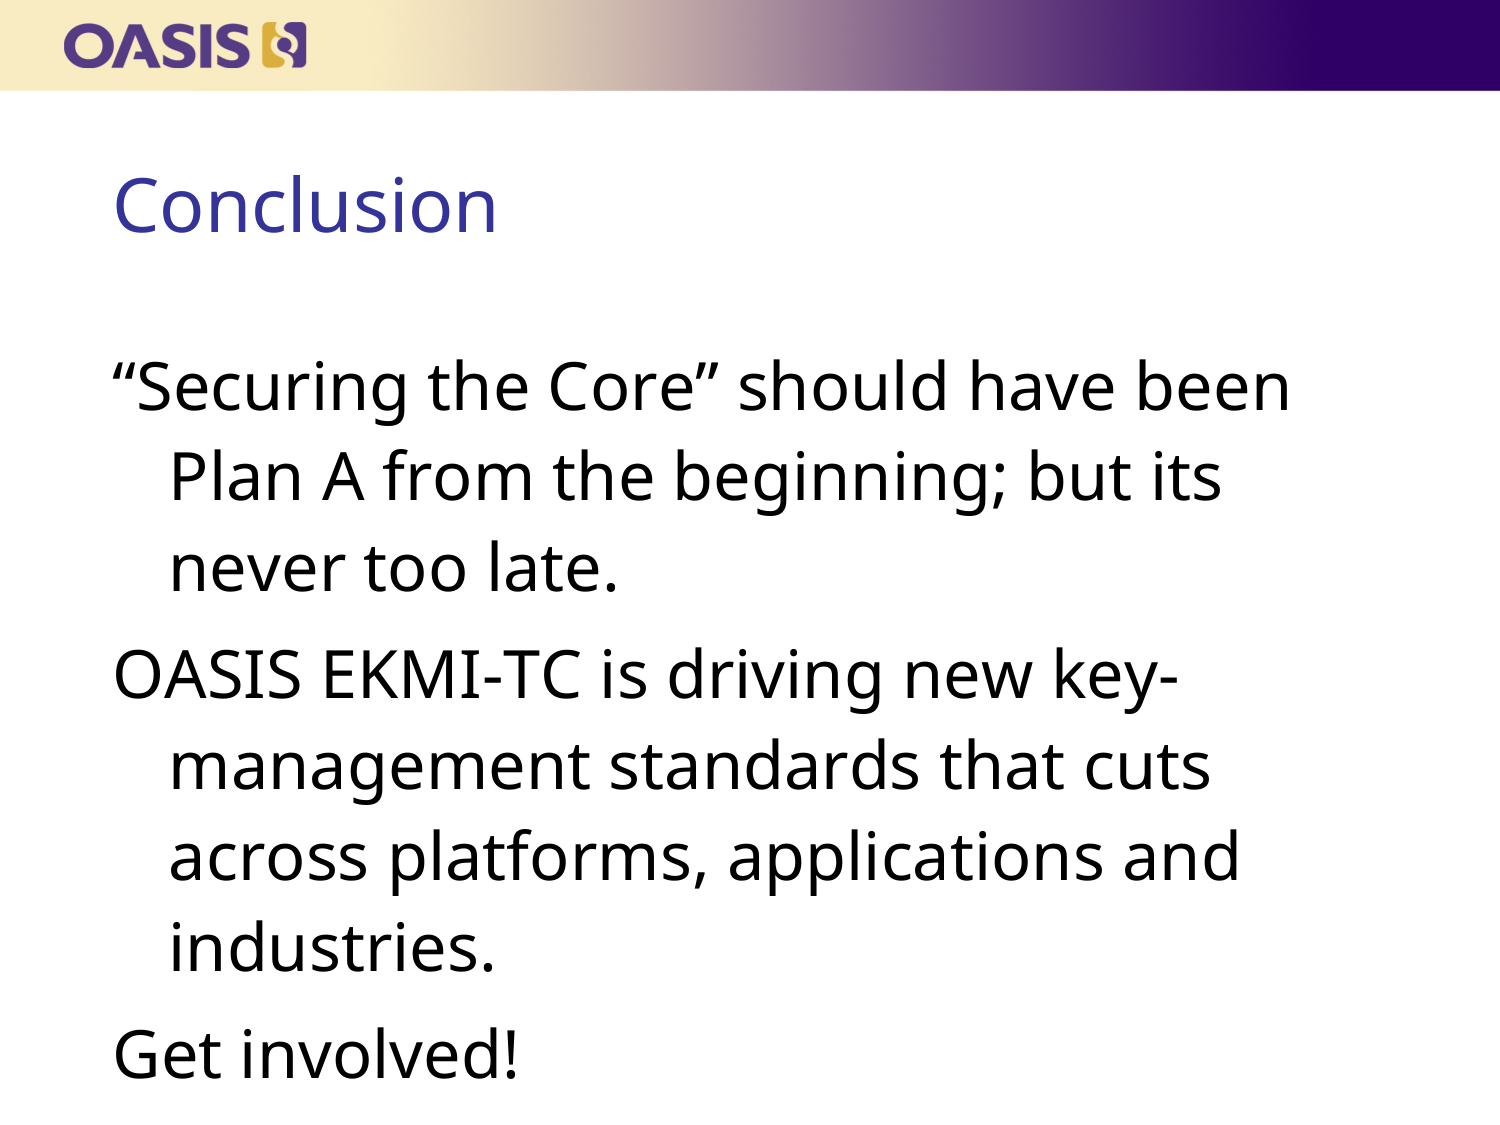

# Conclusion
“Securing the Core” should have been Plan A from the beginning; but its never too late.
OASIS EKMI-TC is driving new key-management standards that cuts across platforms, applications and industries.
Get involved!